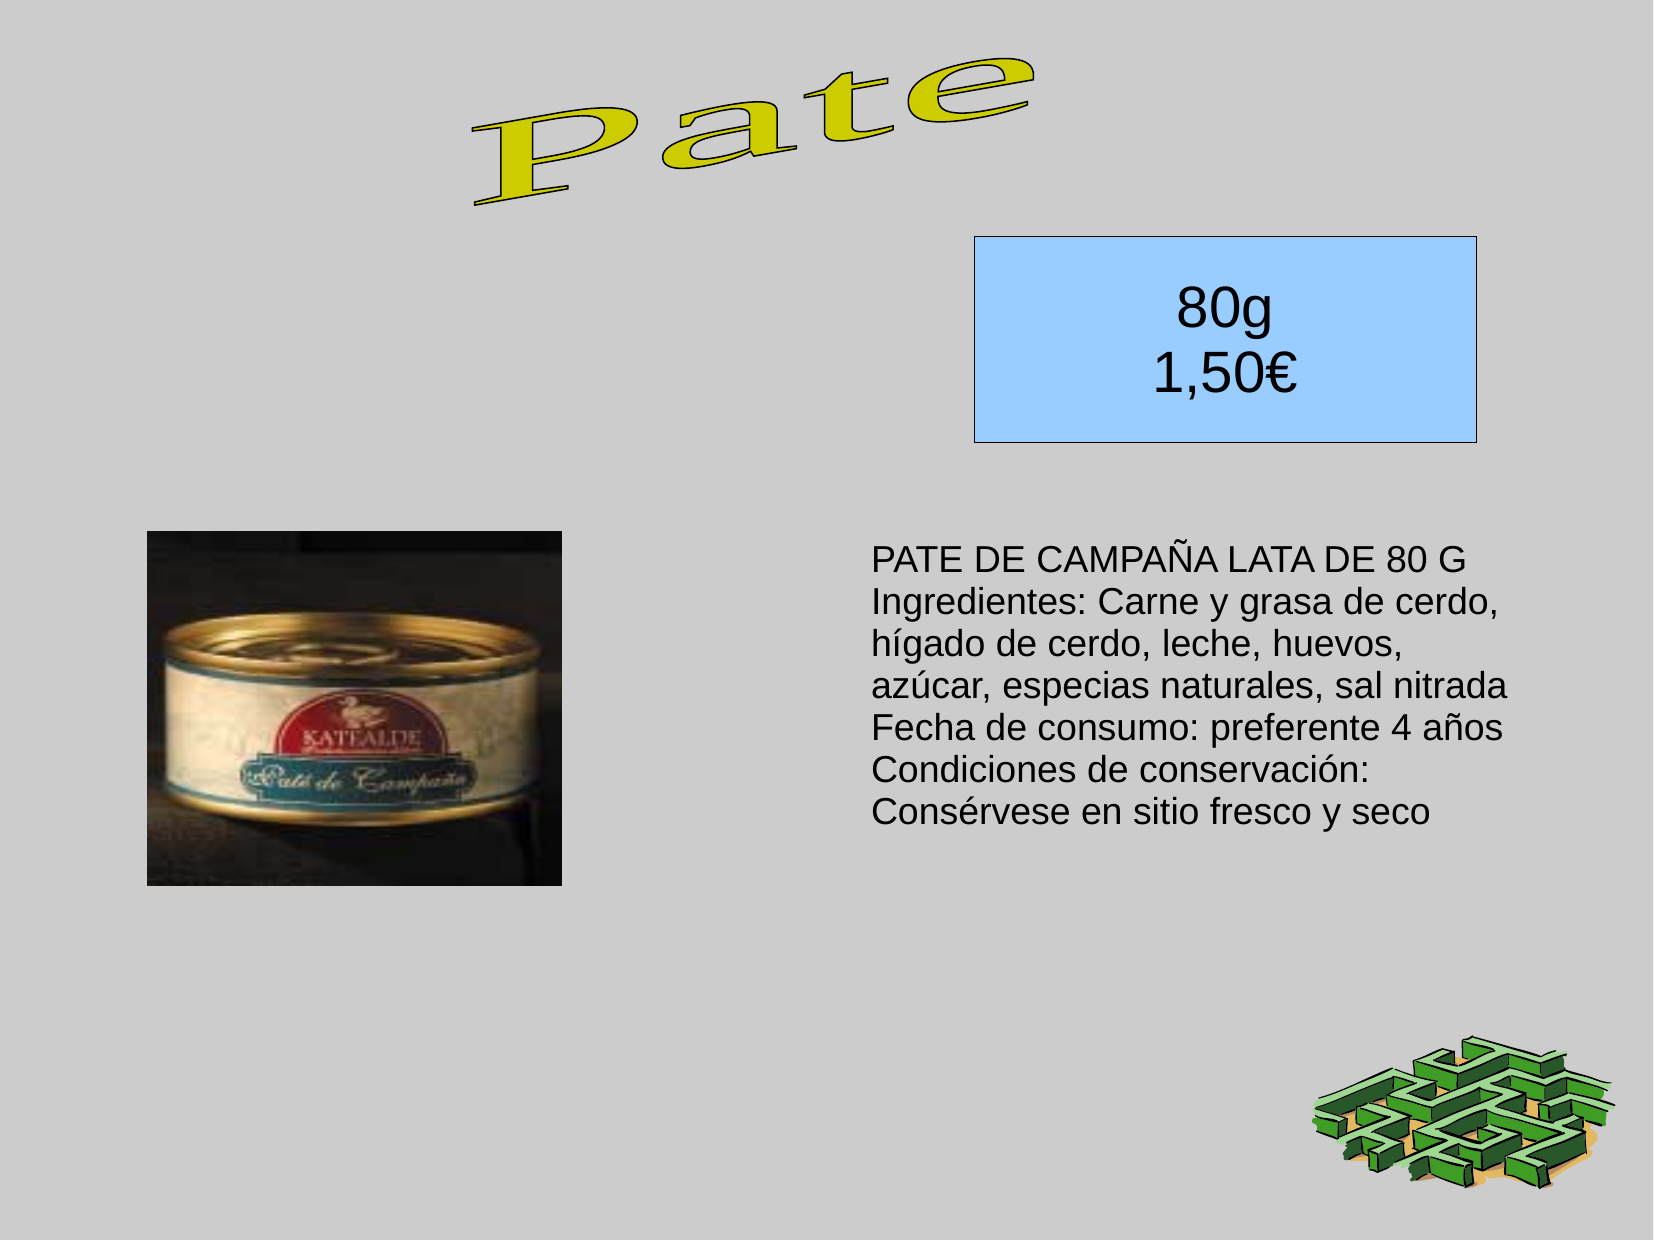

Pate
80g
1,50€
PATE DE CAMPAÑA LATA DE 80 G
Ingredientes: Carne y grasa de cerdo, hígado de cerdo, leche, huevos, azúcar, especias naturales, sal nitrada
Fecha de consumo: preferente 4 años
Condiciones de conservación: Consérvese en sitio fresco y seco